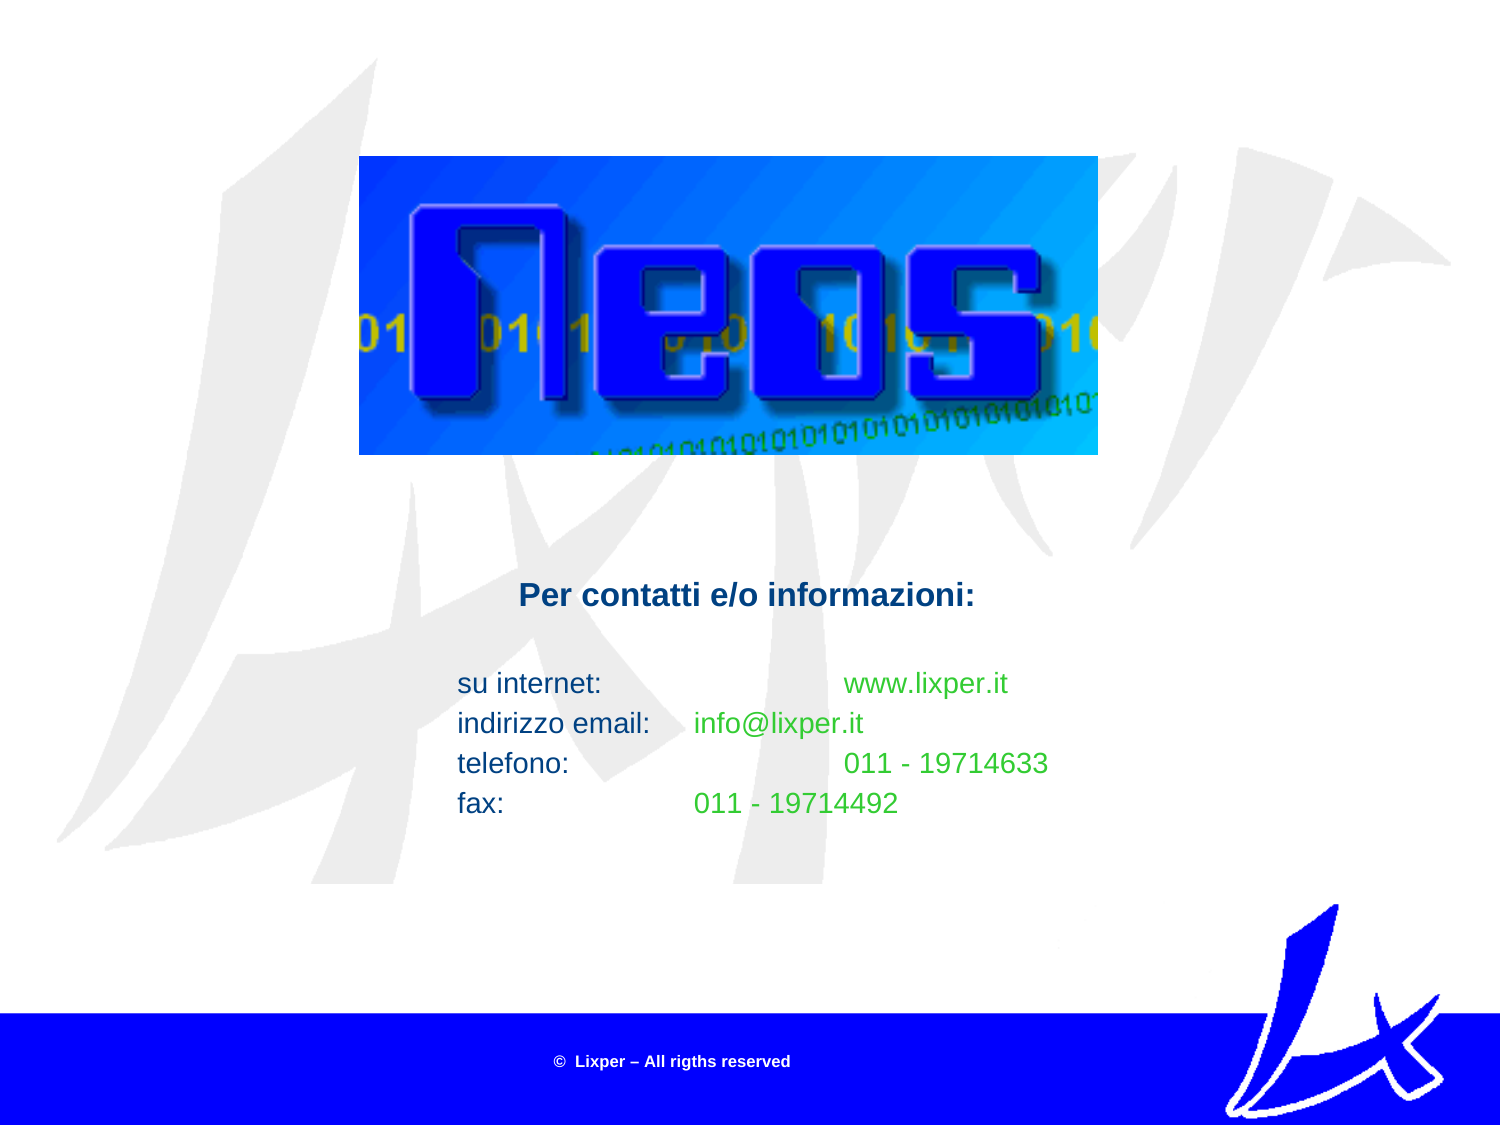

# Per contatti e/o informazioni:
su internet: 		www.lixper.it
indirizzo email: 	info@lixper.it
telefono: 		011 - 19714633
fax: 		011 - 19714492